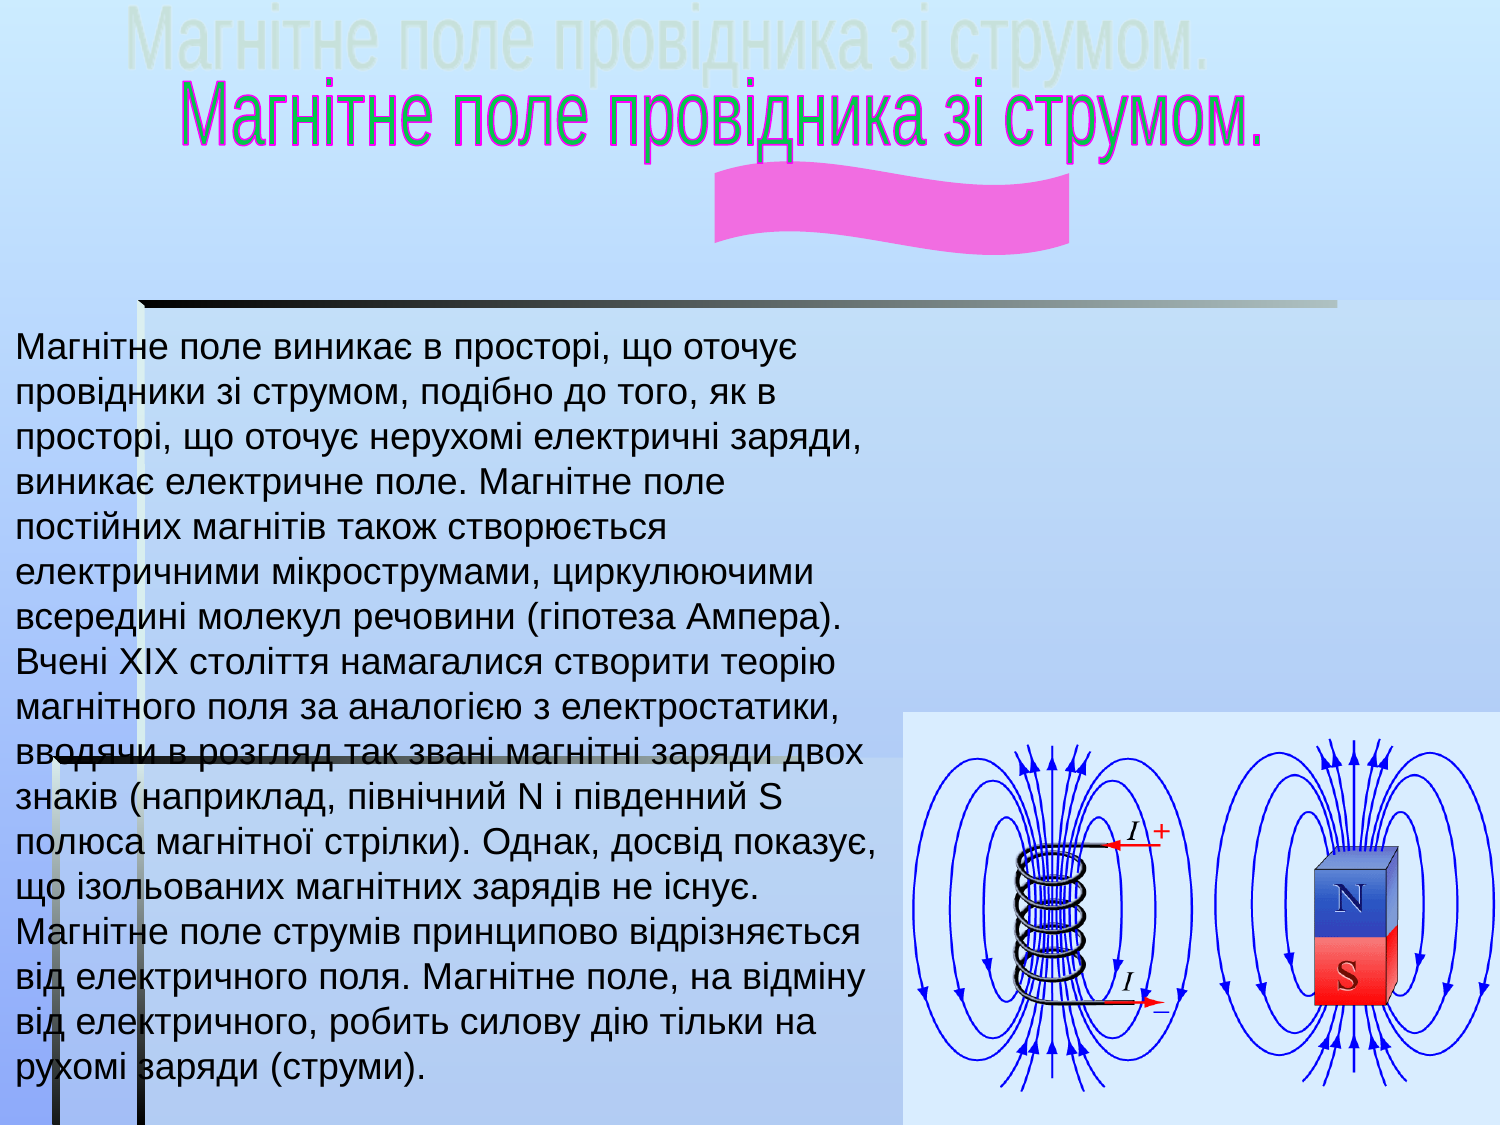

Магнітне поле провідника зі струмом.
Магнітне поле виникає в просторі, що оточує провідники зі струмом, подібно до того, як в просторі, що оточує нерухомі електричні заряди, виникає електричне поле. Магнітне поле постійних магнітів також створюється електричними мікрострумами, циркулюючими всередині молекул речовини (гіпотеза Ампера). Вчені XIX століття намагалися створити теорію магнітного поля за аналогією з електростатики, вводячи в розгляд так звані магнітні заряди двох знаків (наприклад, північний N і південний S полюса магнітної стрілки). Однак, досвід показує, що ізольованих магнітних зарядів не існує. Магнітне поле струмів принципово відрізняється від електричного поля. Магнітне поле, на відміну від електричного, робить силову дію тільки на рухомі заряди (струми).